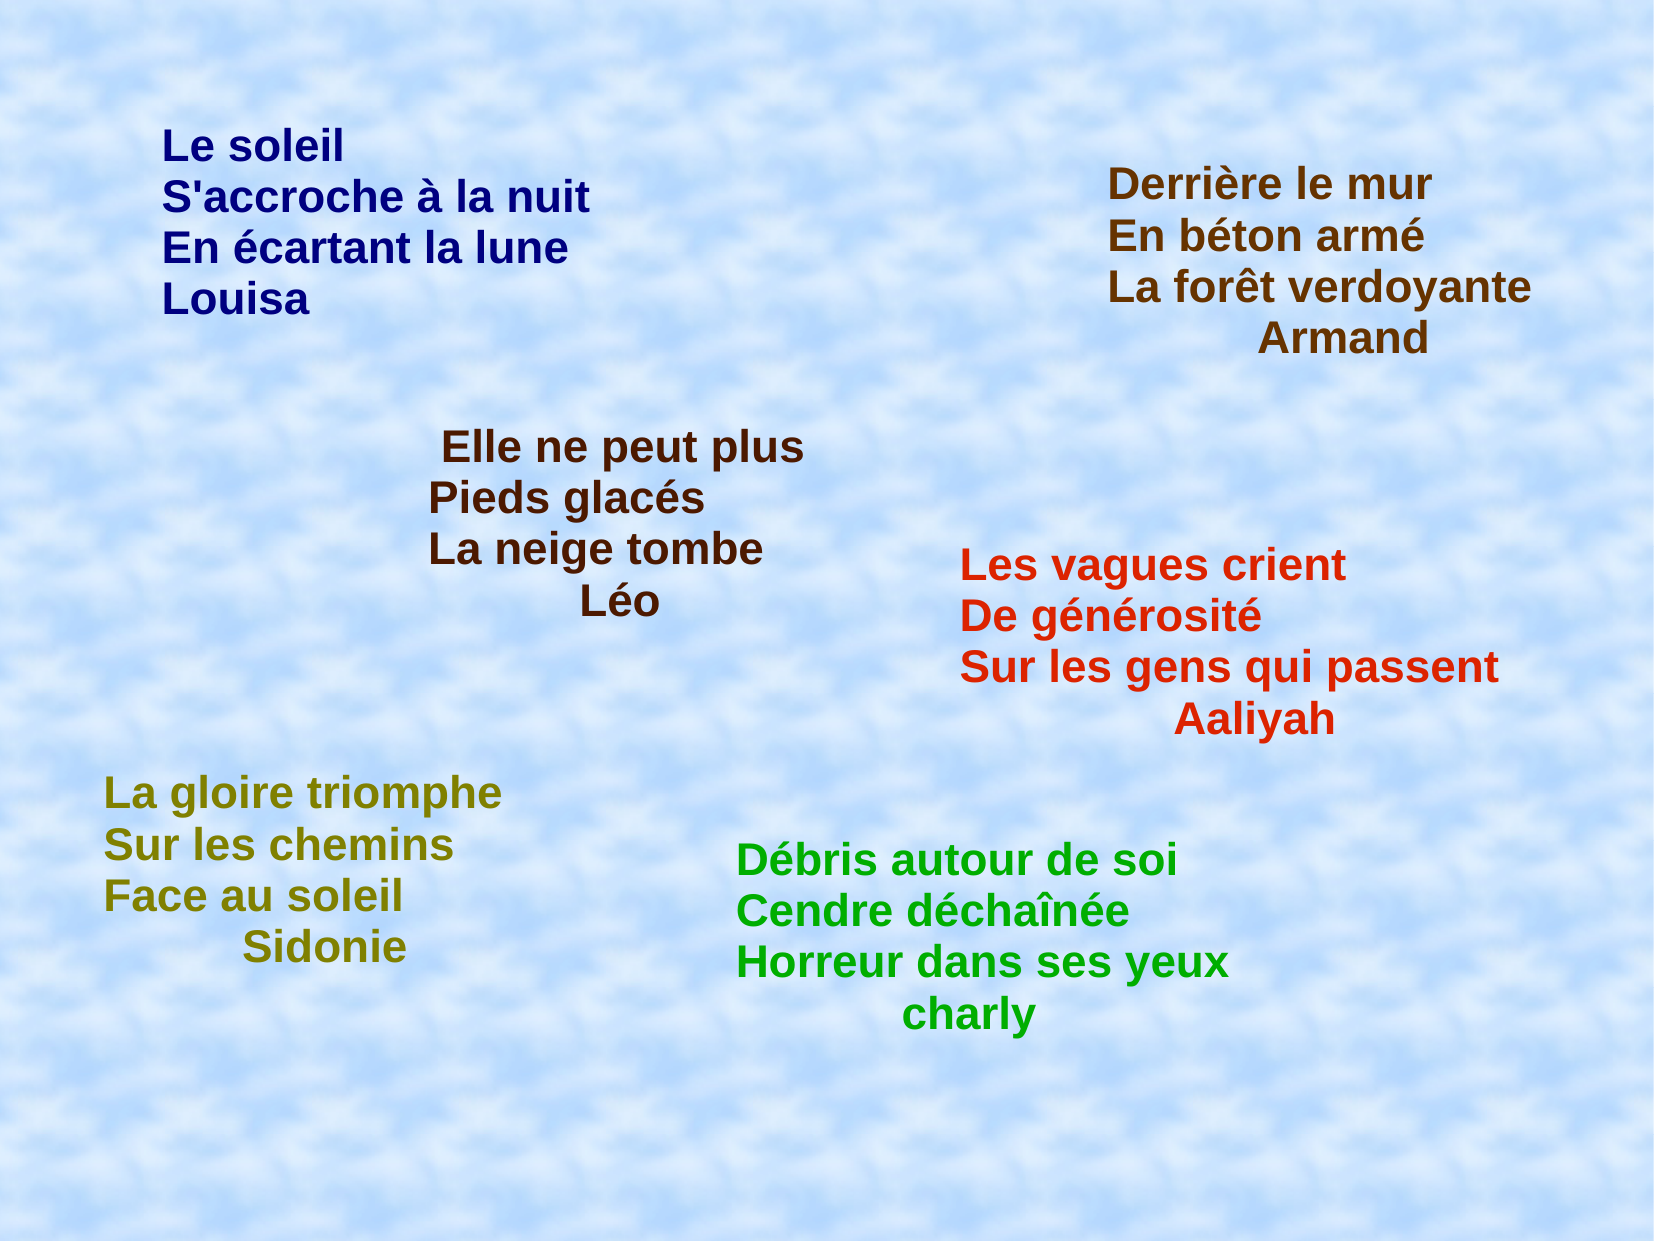

Derrière le mur
En béton armé
La forêt verdoyante
Armand
Le soleil
S'accroche à la nuit
En écartant la lune
Louisa
 Elle ne peut plus
Pieds glacés
La neige tombe
Léo
Les vagues crient
De générosité
Sur les gens qui passent
Aaliyah
La gloire triomphe
Sur les chemins
Face au soleil
Sidonie
Débris autour de soi
Cendre déchaînée
Horreur dans ses yeux
 charly